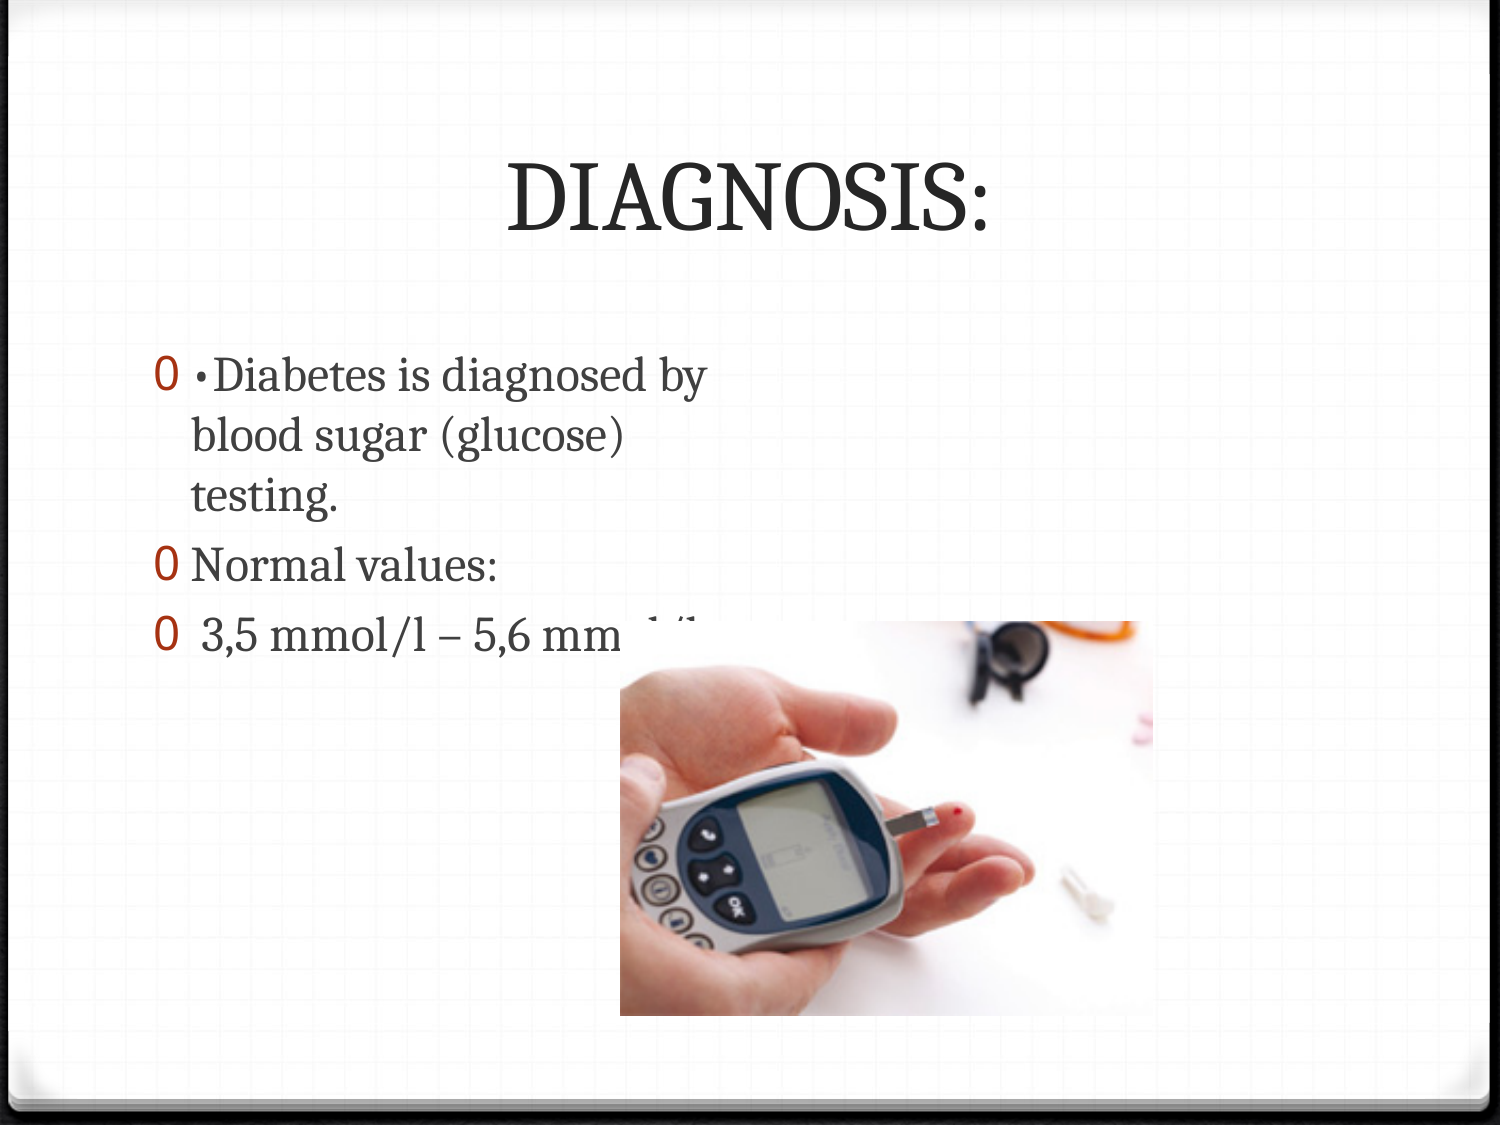

# DIAGNOSIS:
•Diabetes is diagnosed by blood sugar (glucose) testing.
Normal values:
 3,5 mmol/l – 5,6 mmol/l